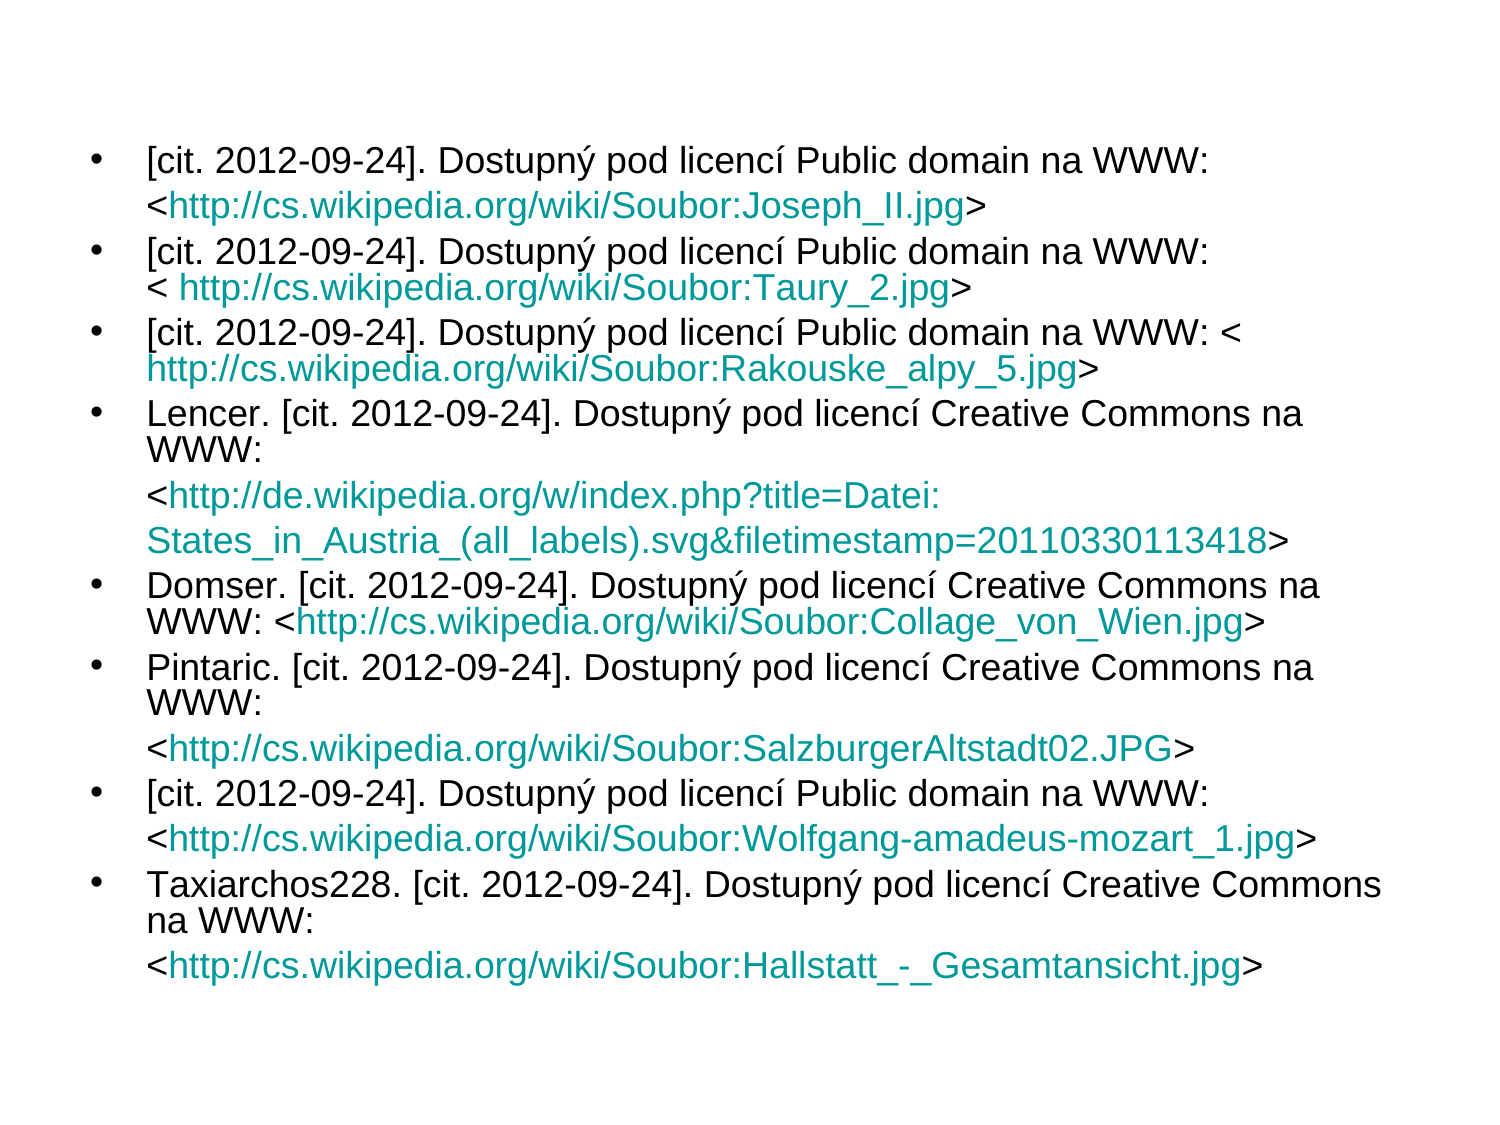

# [cit. 2012-09-24]. Dostupný pod licencí Public domain na WWW:
	<http://cs.wikipedia.org/wiki/Soubor:Joseph_II.jpg>
[cit. 2012-09-24]. Dostupný pod licencí Public domain na WWW:
< http://cs.wikipedia.org/wiki/Soubor:Taury_2.jpg>
[cit. 2012-09-24]. Dostupný pod licencí Public domain na WWW: <http://cs.wikipedia.org/wiki/Soubor:Rakouske_alpy_5.jpg>
Lencer. [cit. 2012-09-24]. Dostupný pod licencí Creative Commons na WWW:
	<http://de.wikipedia.org/w/index.php?title=Datei:
	States_in_Austria_(all_labels).svg&filetimestamp=20110330113418>
Domser. [cit. 2012-09-24]. Dostupný pod licencí Creative Commons na WWW: <http://cs.wikipedia.org/wiki/Soubor:Collage_von_Wien.jpg>
Pintaric. [cit. 2012-09-24]. Dostupný pod licencí Creative Commons na WWW:
	<http://cs.wikipedia.org/wiki/Soubor:SalzburgerAltstadt02.JPG>
[cit. 2012-09-24]. Dostupný pod licencí Public domain na WWW:
	<http://cs.wikipedia.org/wiki/Soubor:Wolfgang-amadeus-mozart_1.jpg>
Taxiarchos228. [cit. 2012-09-24]. Dostupný pod licencí Creative Commons na WWW:
	<http://cs.wikipedia.org/wiki/Soubor:Hallstatt_-_Gesamtansicht.jpg>